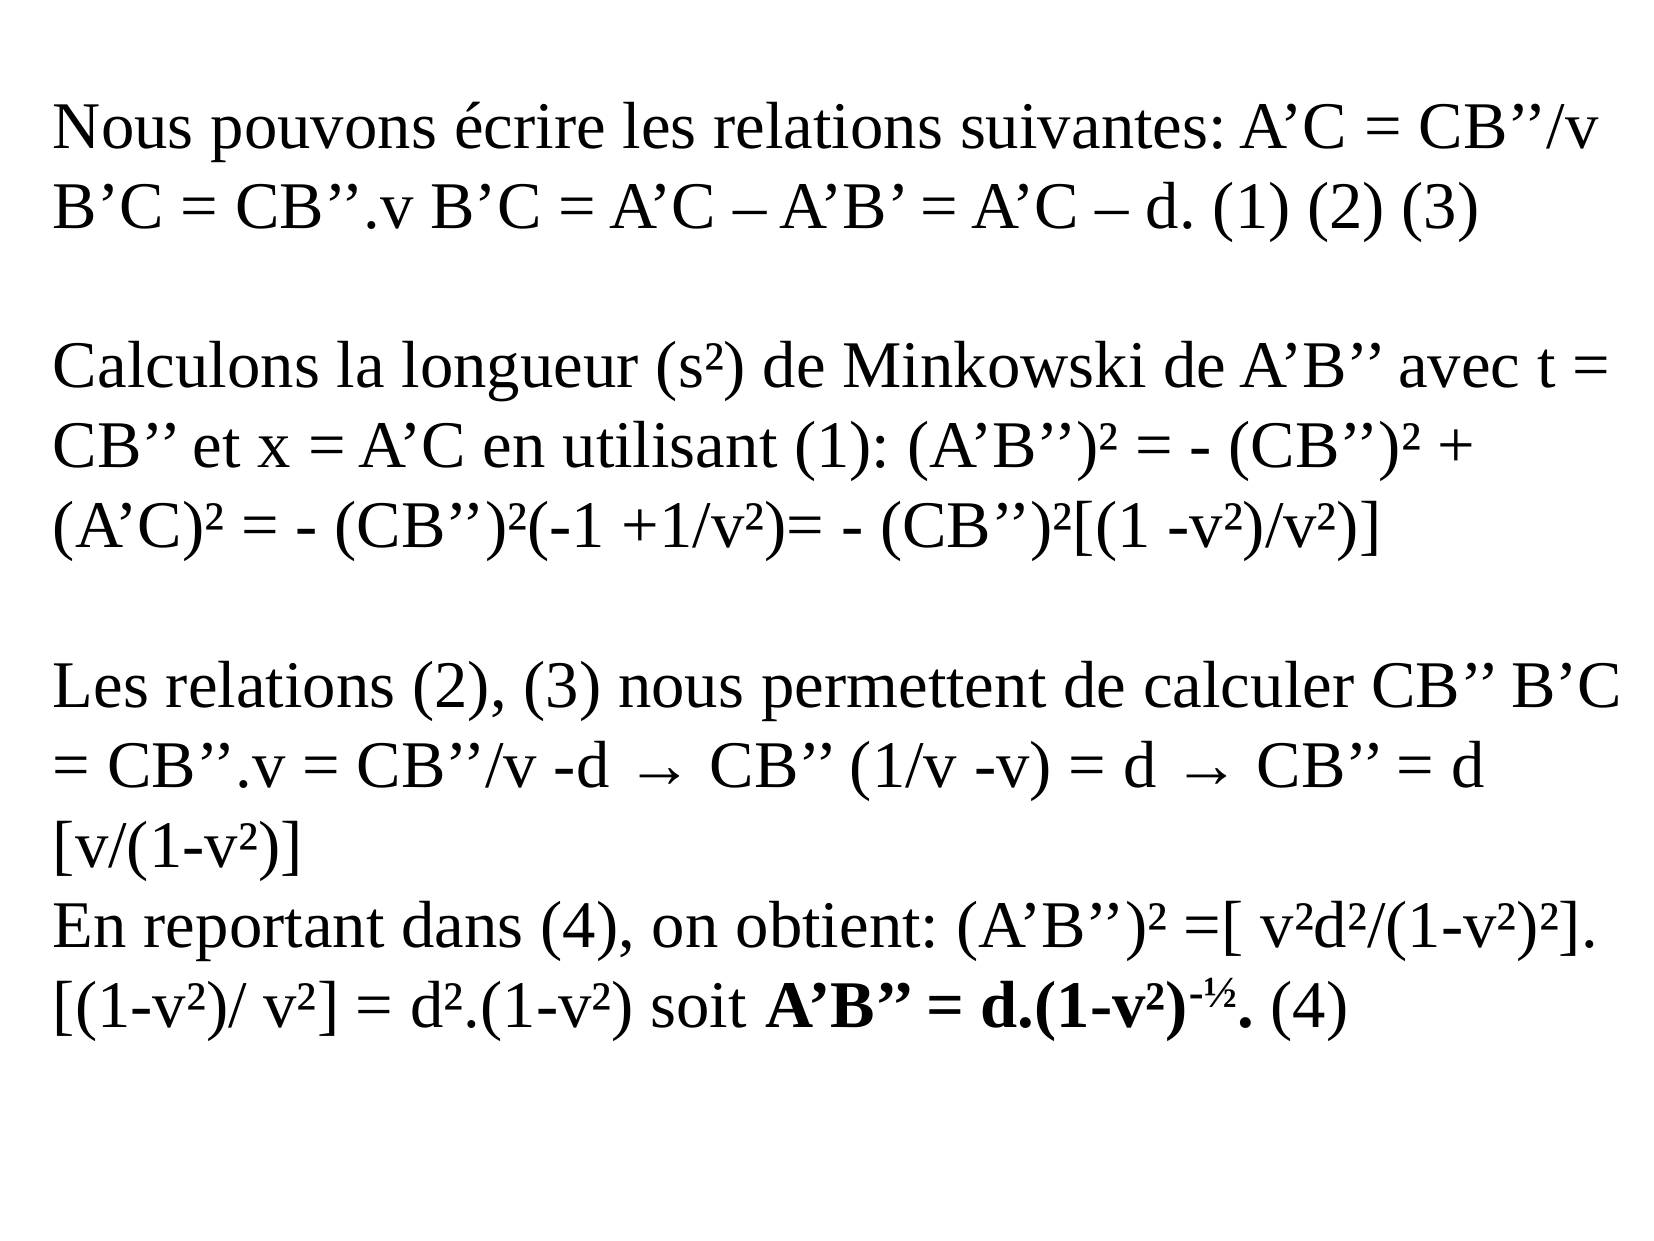

Nous pouvons écrire les relations suivantes: A’C = CB’’/v B’C = CB’’.v B’C = A’C – A’B’ = A’C – d. (1) (2) (3)
Calculons la longueur (s²) de Minkowski de A’B’’ avec t = CB’’ et x = A’C en utilisant (1): (A’B’’)² = - (CB’’)² + (A’C)² = - (CB’’)²(-1 +1/v²)= - (CB’’)²[(1 -v²)/v²)]
Les relations (2), (3) nous permettent de calculer CB’’ B’C = CB’’.v = CB’’/v -d → CB’’ (1/v -v) = d → CB’’ = d [v/(1-v²)]
En reportant dans (4), on obtient: (A’B’’)² =[ v²d²/(1-v²)²].[(1-v²)/ v²] = d².(1-v²) soit A’B’’ = d.(1-v²)-½. (4)